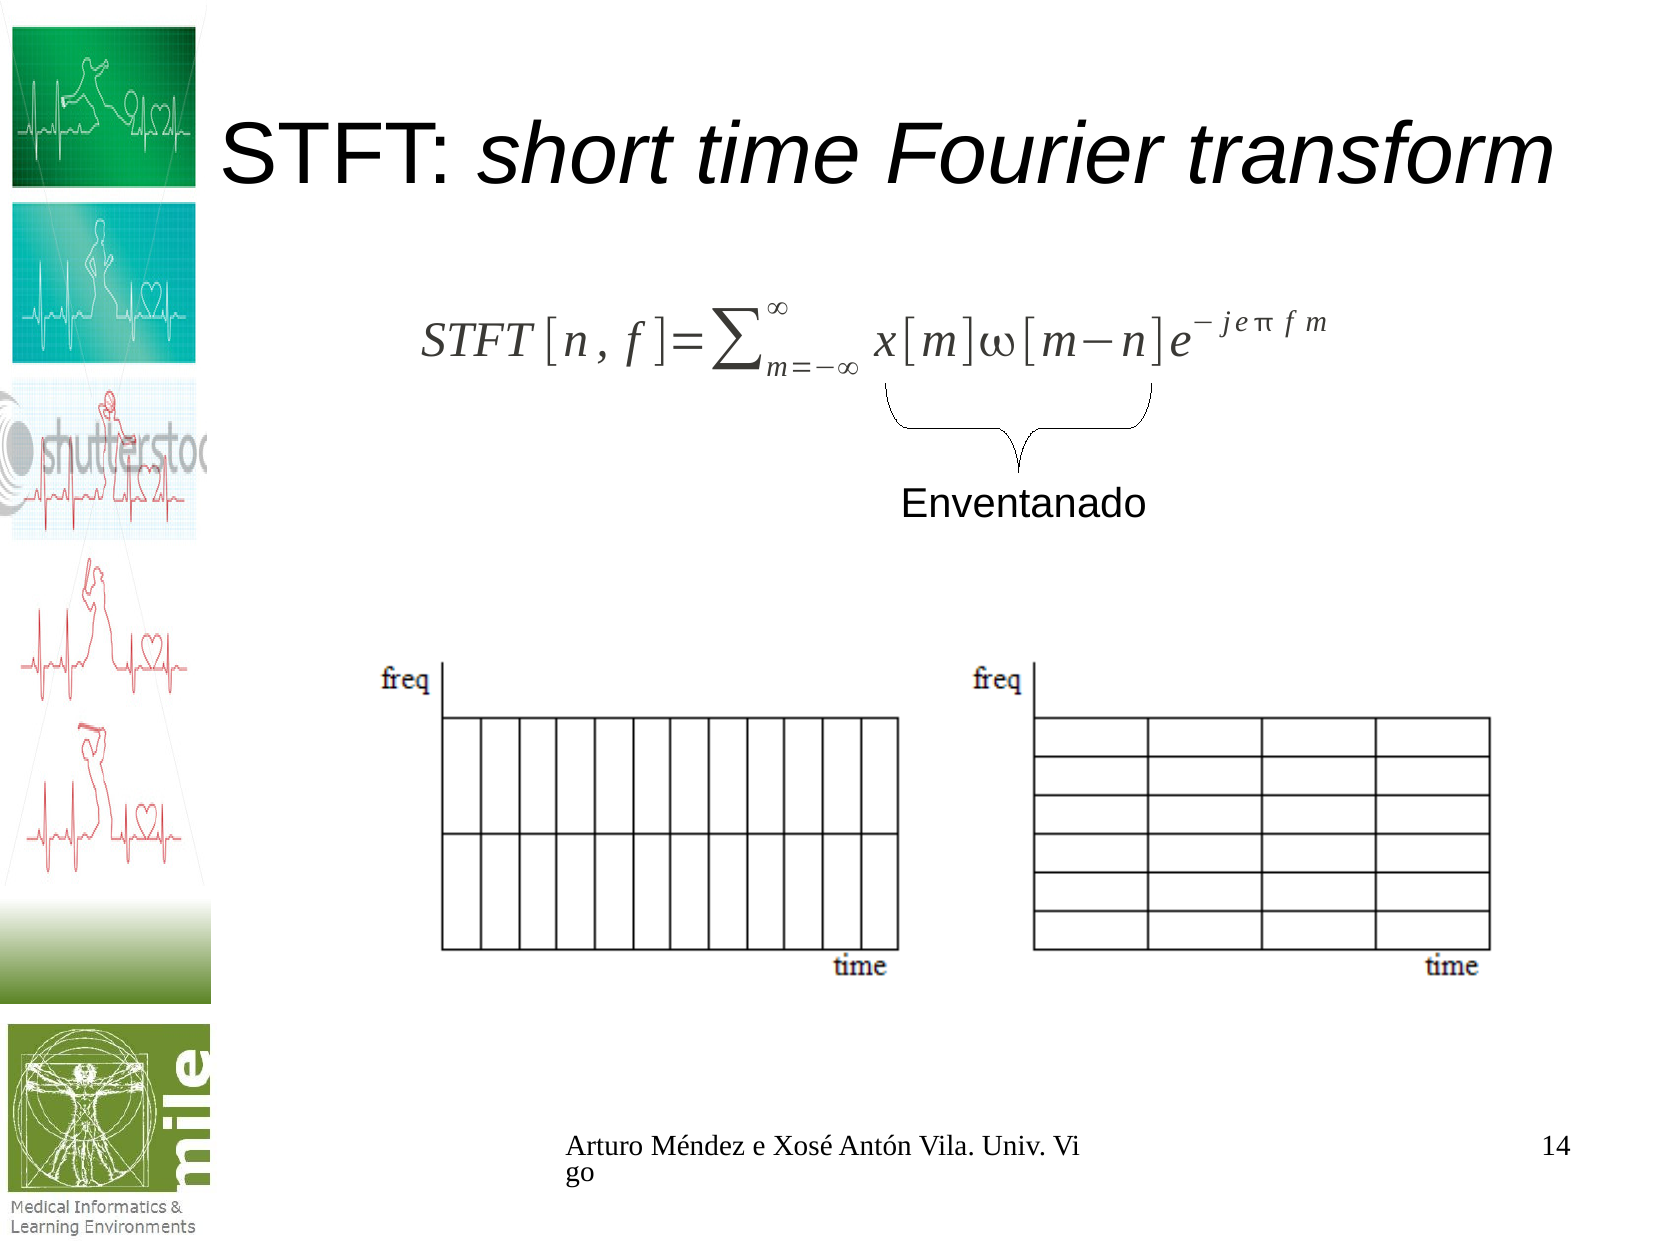

# STFT: short time Fourier transform
Enventanado
Arturo Méndez e Xosé Antón Vila. Univ. Vigo
14